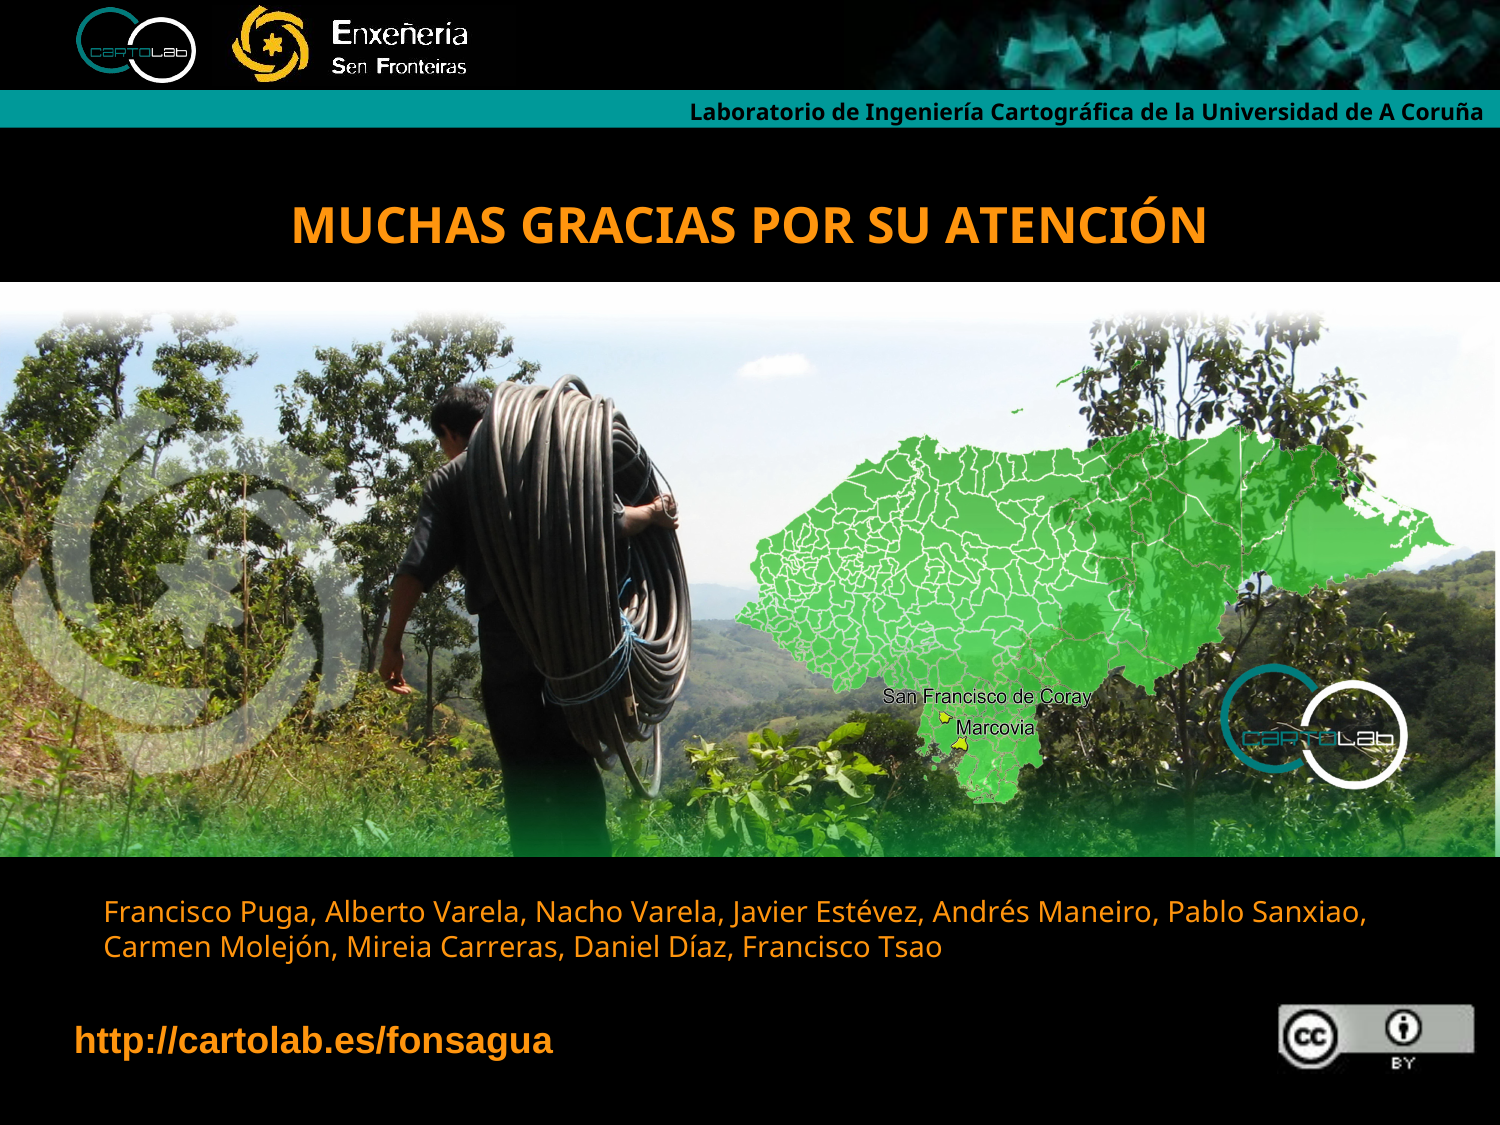

MUCHAS GRACIAS POR SU ATENCIÓN
Francisco Puga, Alberto Varela, Nacho Varela, Javier Estévez, Andrés Maneiro, Pablo Sanxiao, Carmen Molejón, Mireia Carreras, Daniel Díaz, Francisco Tsao
http://cartolab.es/fonsagua